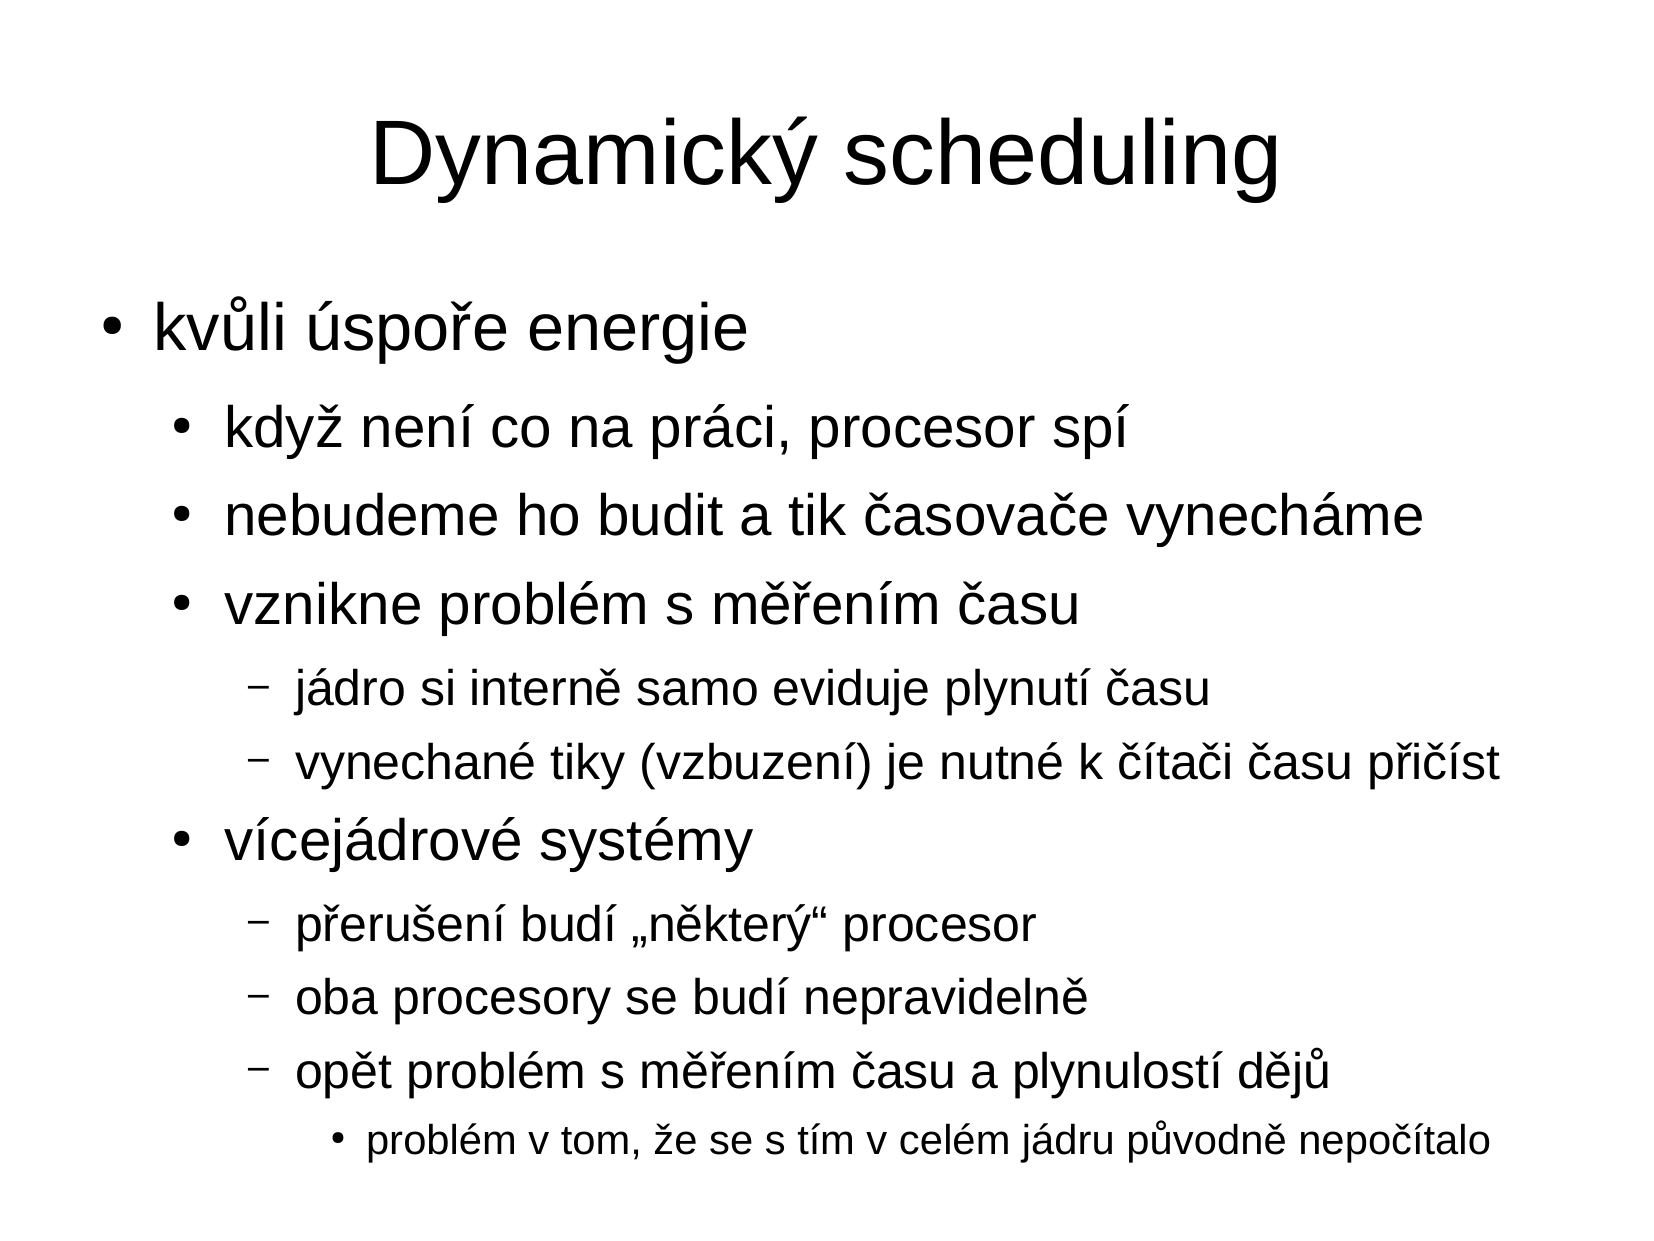

# Dynamický scheduling
kvůli úspoře energie
když není co na práci, procesor spí
nebudeme ho budit a tik časovače vynecháme
vznikne problém s měřením času
jádro si interně samo eviduje plynutí času
vynechané tiky (vzbuzení) je nutné k čítači času přičíst
vícejádrové systémy
přerušení budí „některý“ procesor
oba procesory se budí nepravidelně
opět problém s měřením času a plynulostí dějů
problém v tom, že se s tím v celém jádru původně nepočítalo